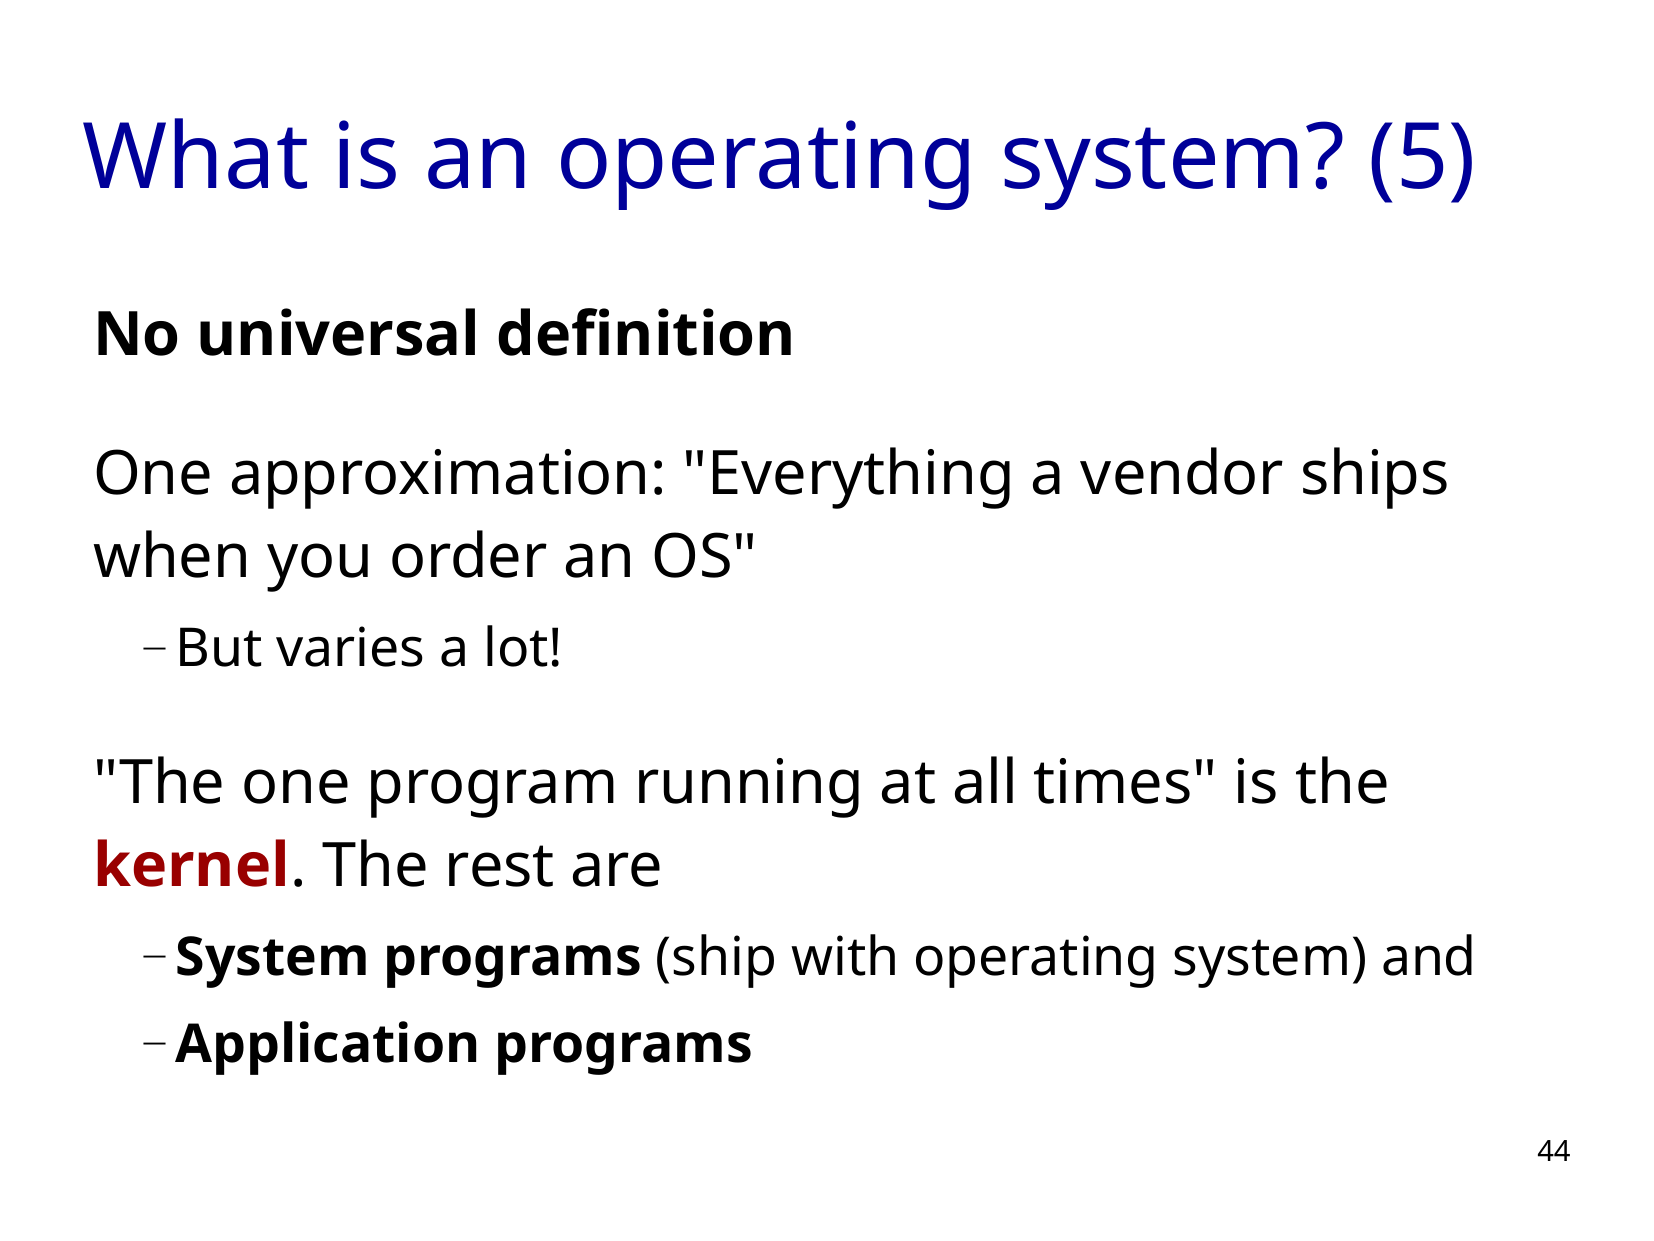

# What is an operating system? (5)
No universal definition
One approximation: "Everything a vendor ships when you order an OS"
But varies a lot!
"The one program running at all times" is the kernel. The rest are
System programs (ship with operating system) and
Application programs
44